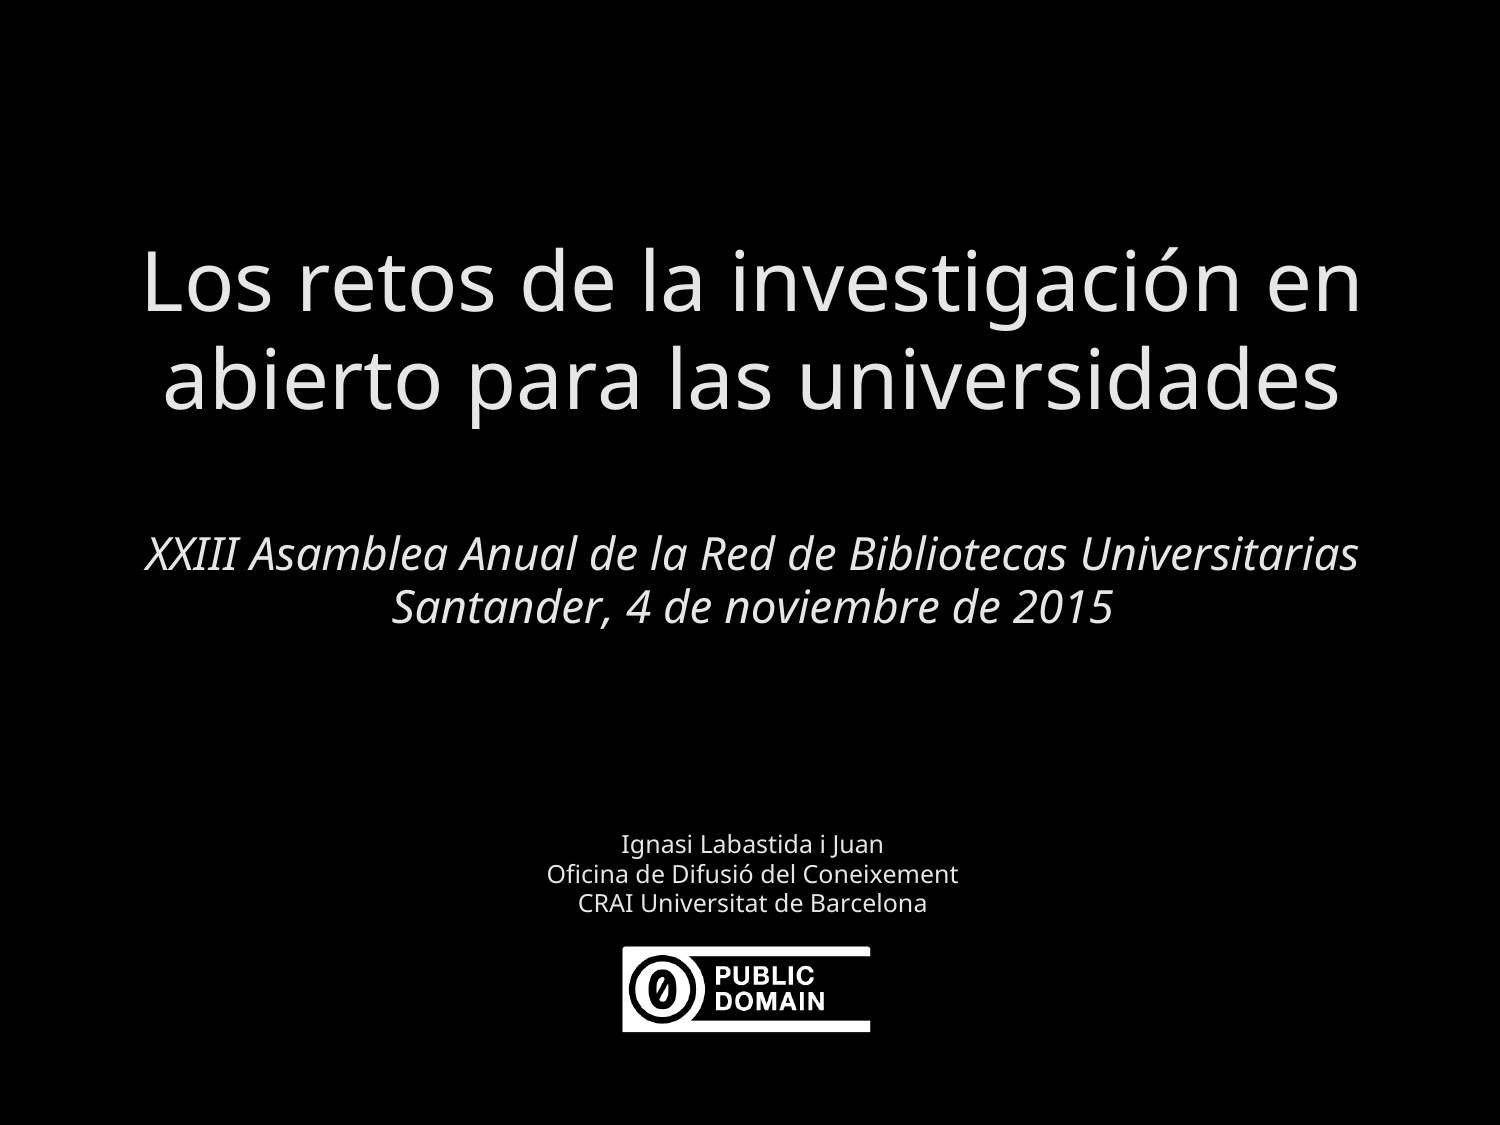

# Los retos de la investigación en abierto para las universidades XXIII Asamblea Anual de la Red de Bibliotecas Universitarias Santander, 4 de noviembre de 2015 Ignasi Labastida i Juan Oficina de Difusió del Coneixement CRAI Universitat de Barcelona